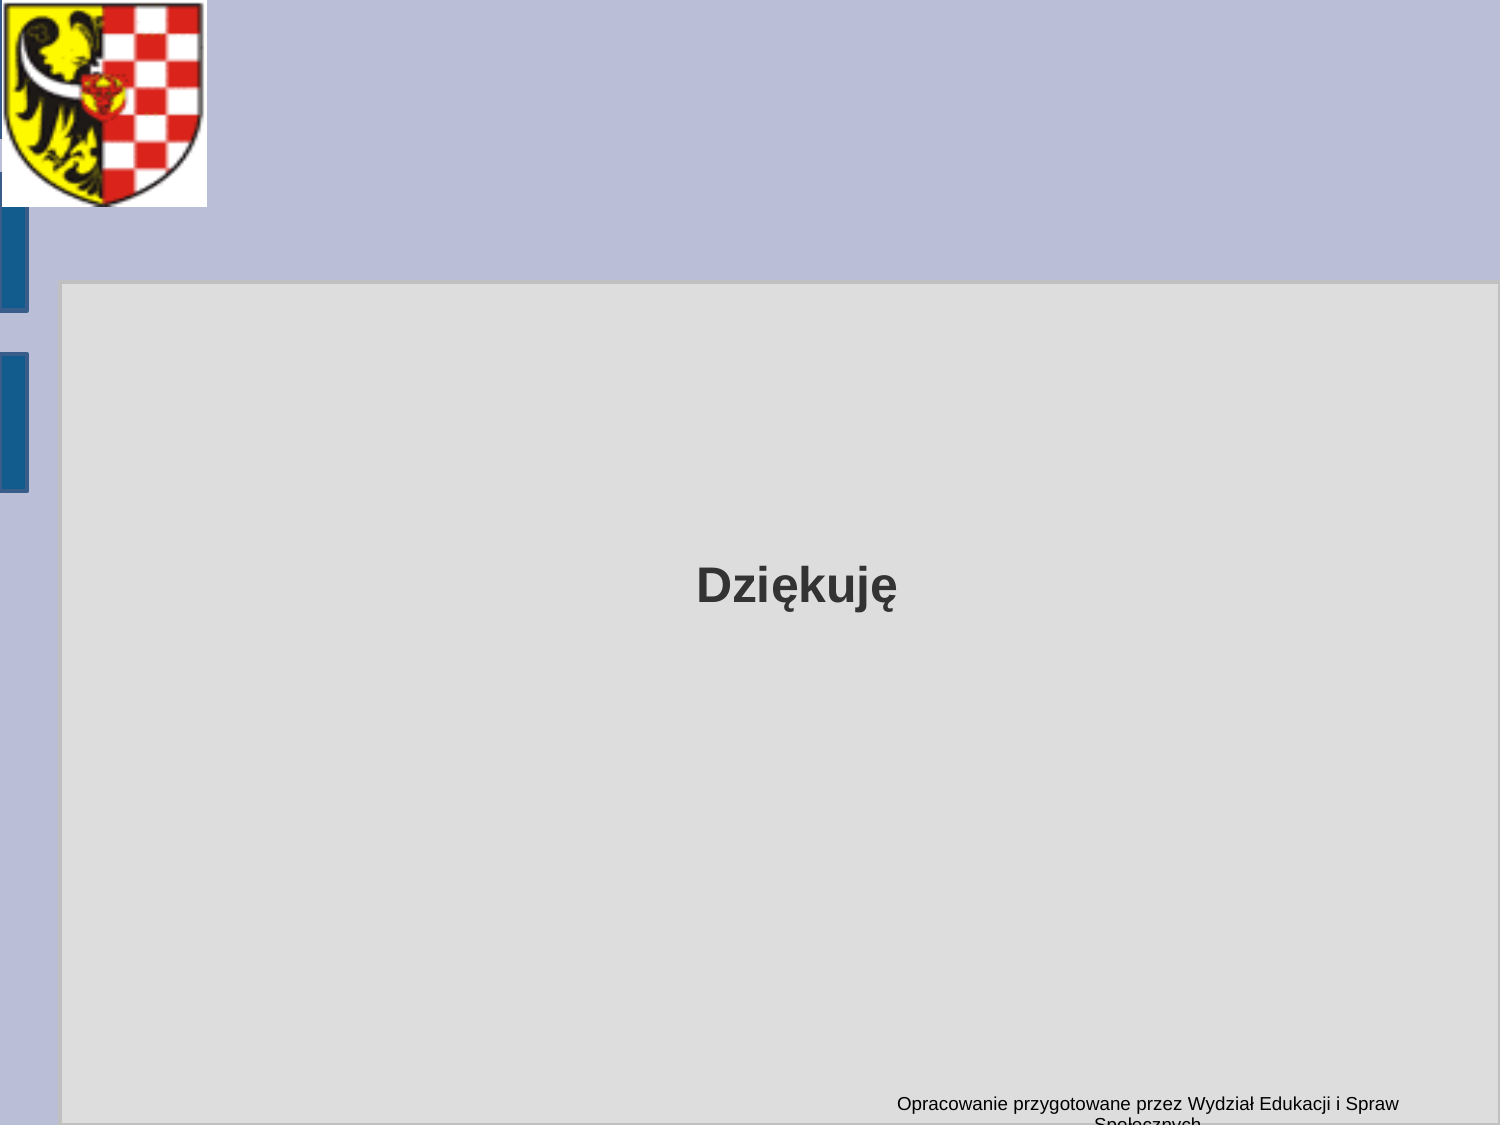

# Dziękuję
Opracowanie przygotowane przez Wydział Edukacji i Spraw Społecznych